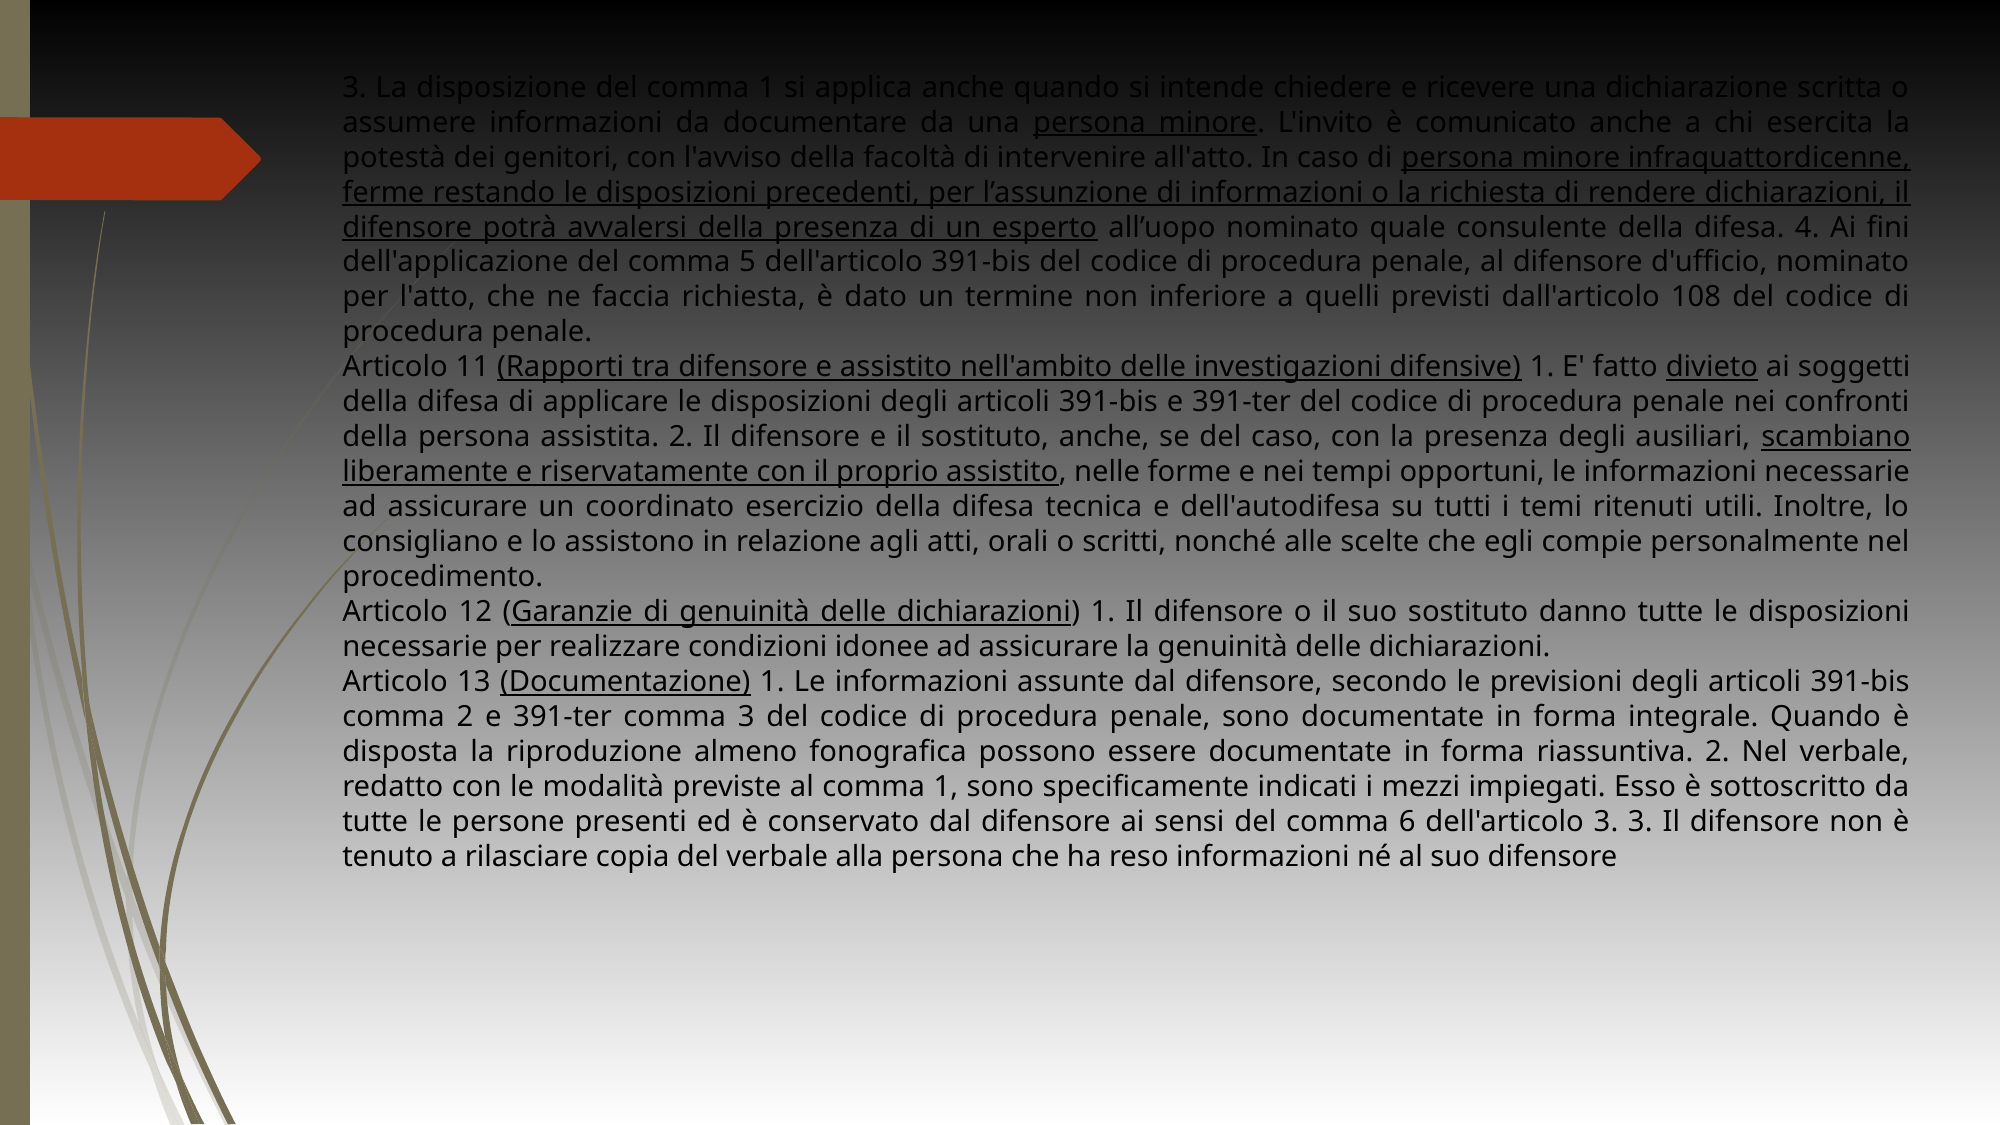

# 3. La disposizione del comma 1 si applica anche quando si intende chiedere e ricevere una dichiarazione scritta o assumere informazioni da documentare da una persona minore. L'invito è comunicato anche a chi esercita la potestà dei genitori, con l'avviso della facoltà di intervenire all'atto. In caso di persona minore infraquattordicenne, ferme restando le disposizioni precedenti, per l’assunzione di informazioni o la richiesta di rendere dichiarazioni, il difensore potrà avvalersi della presenza di un esperto all’uopo nominato quale consulente della difesa. 4. Ai fini dell'applicazione del comma 5 dell'articolo 391-bis del codice di procedura penale, al difensore d'ufficio, nominato per l'atto, che ne faccia richiesta, è dato un termine non inferiore a quelli previsti dall'articolo 108 del codice di procedura penale.
Articolo 11 (Rapporti tra difensore e assistito nell'ambito delle investigazioni difensive) 1. E' fatto divieto ai soggetti della difesa di applicare le disposizioni degli articoli 391-bis e 391-ter del codice di procedura penale nei confronti della persona assistita. 2. Il difensore e il sostituto, anche, se del caso, con la presenza degli ausiliari, scambiano liberamente e riservatamente con il proprio assistito, nelle forme e nei tempi opportuni, le informazioni necessarie ad assicurare un coordinato esercizio della difesa tecnica e dell'autodifesa su tutti i temi ritenuti utili. Inoltre, lo consigliano e lo assistono in relazione agli atti, orali o scritti, nonché alle scelte che egli compie personalmente nel procedimento.
Articolo 12 (Garanzie di genuinità delle dichiarazioni) 1. Il difensore o il suo sostituto danno tutte le disposizioni necessarie per realizzare condizioni idonee ad assicurare la genuinità delle dichiarazioni.
Articolo 13 (Documentazione) 1. Le informazioni assunte dal difensore, secondo le previsioni degli articoli 391-bis comma 2 e 391-ter comma 3 del codice di procedura penale, sono documentate in forma integrale. Quando è disposta la riproduzione almeno fonografica possono essere documentate in forma riassuntiva. 2. Nel verbale, redatto con le modalità previste al comma 1, sono specificamente indicati i mezzi impiegati. Esso è sottoscritto da tutte le persone presenti ed è conservato dal difensore ai sensi del comma 6 dell'articolo 3. 3. Il difensore non è tenuto a rilasciare copia del verbale alla persona che ha reso informazioni né al suo difensore